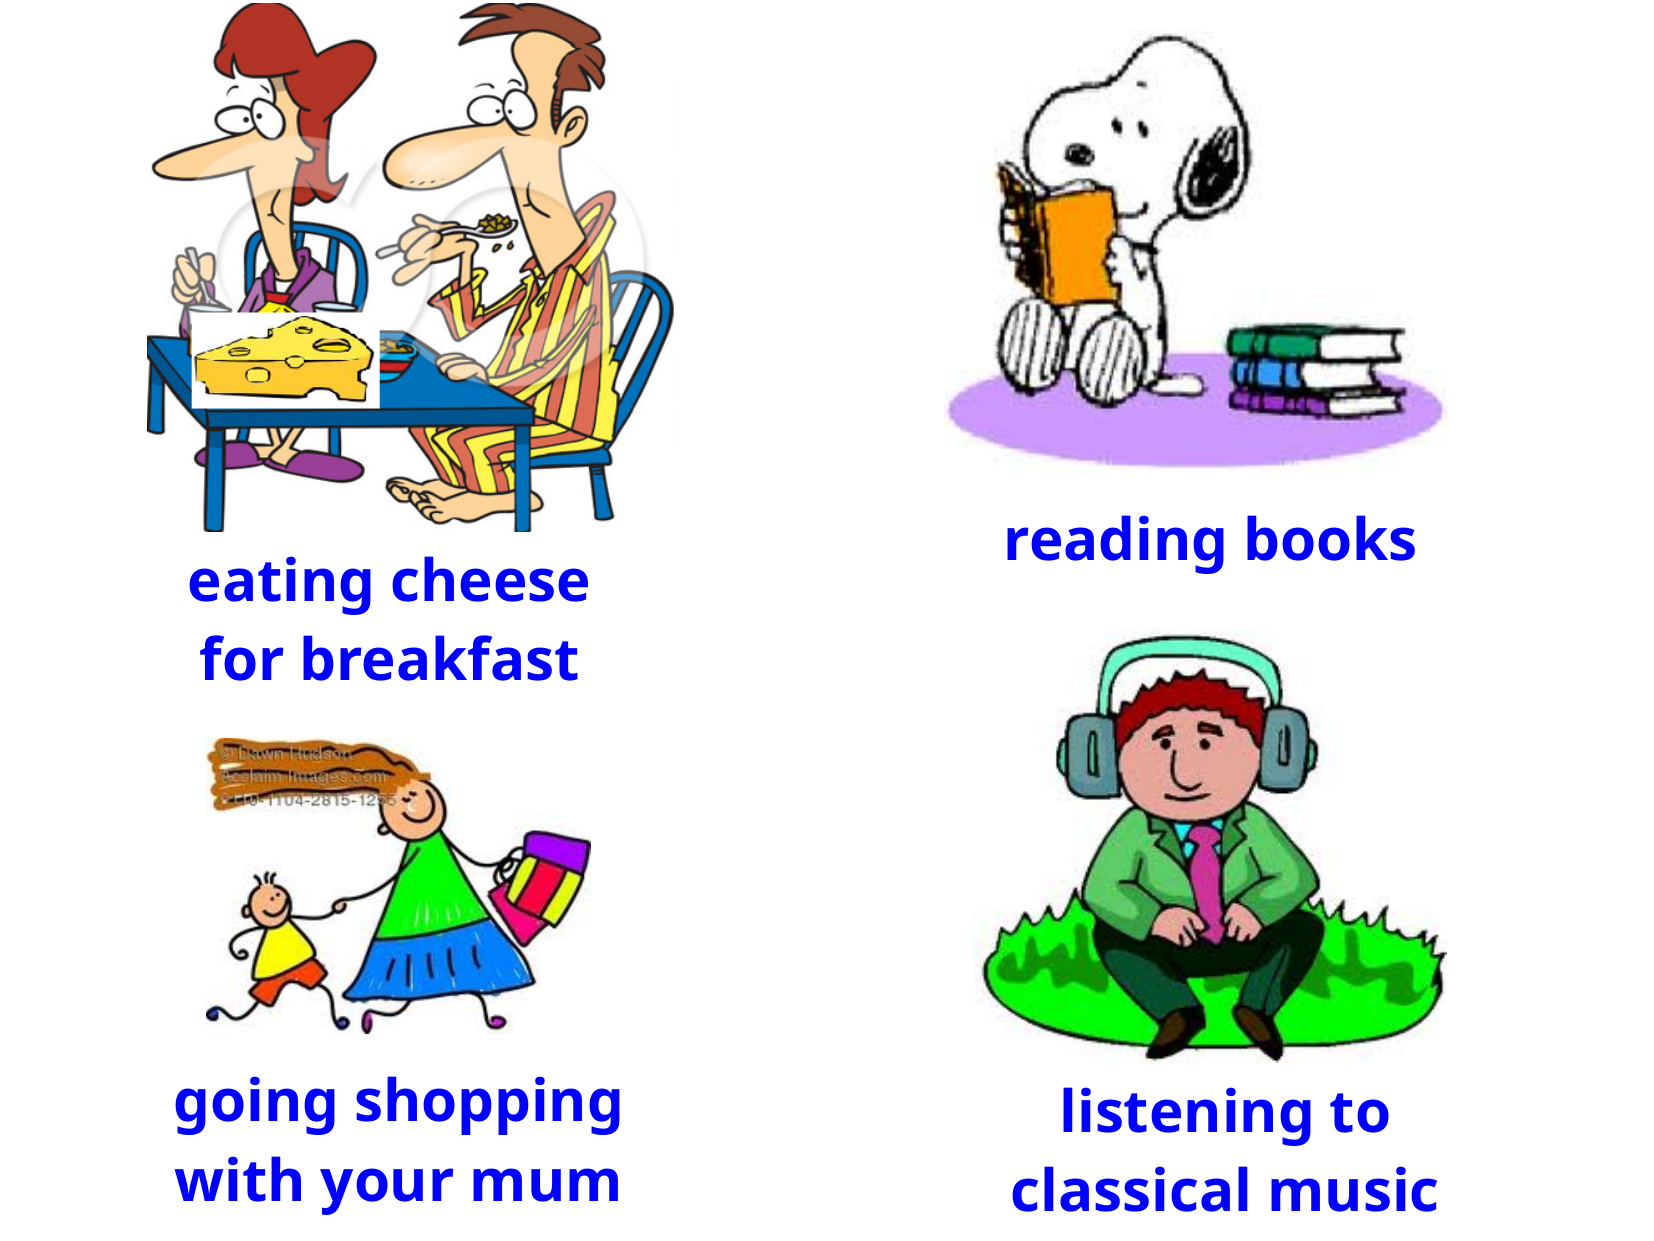

reading books
eating cheese for breakfast
going shopping with your mum
listening to classical music